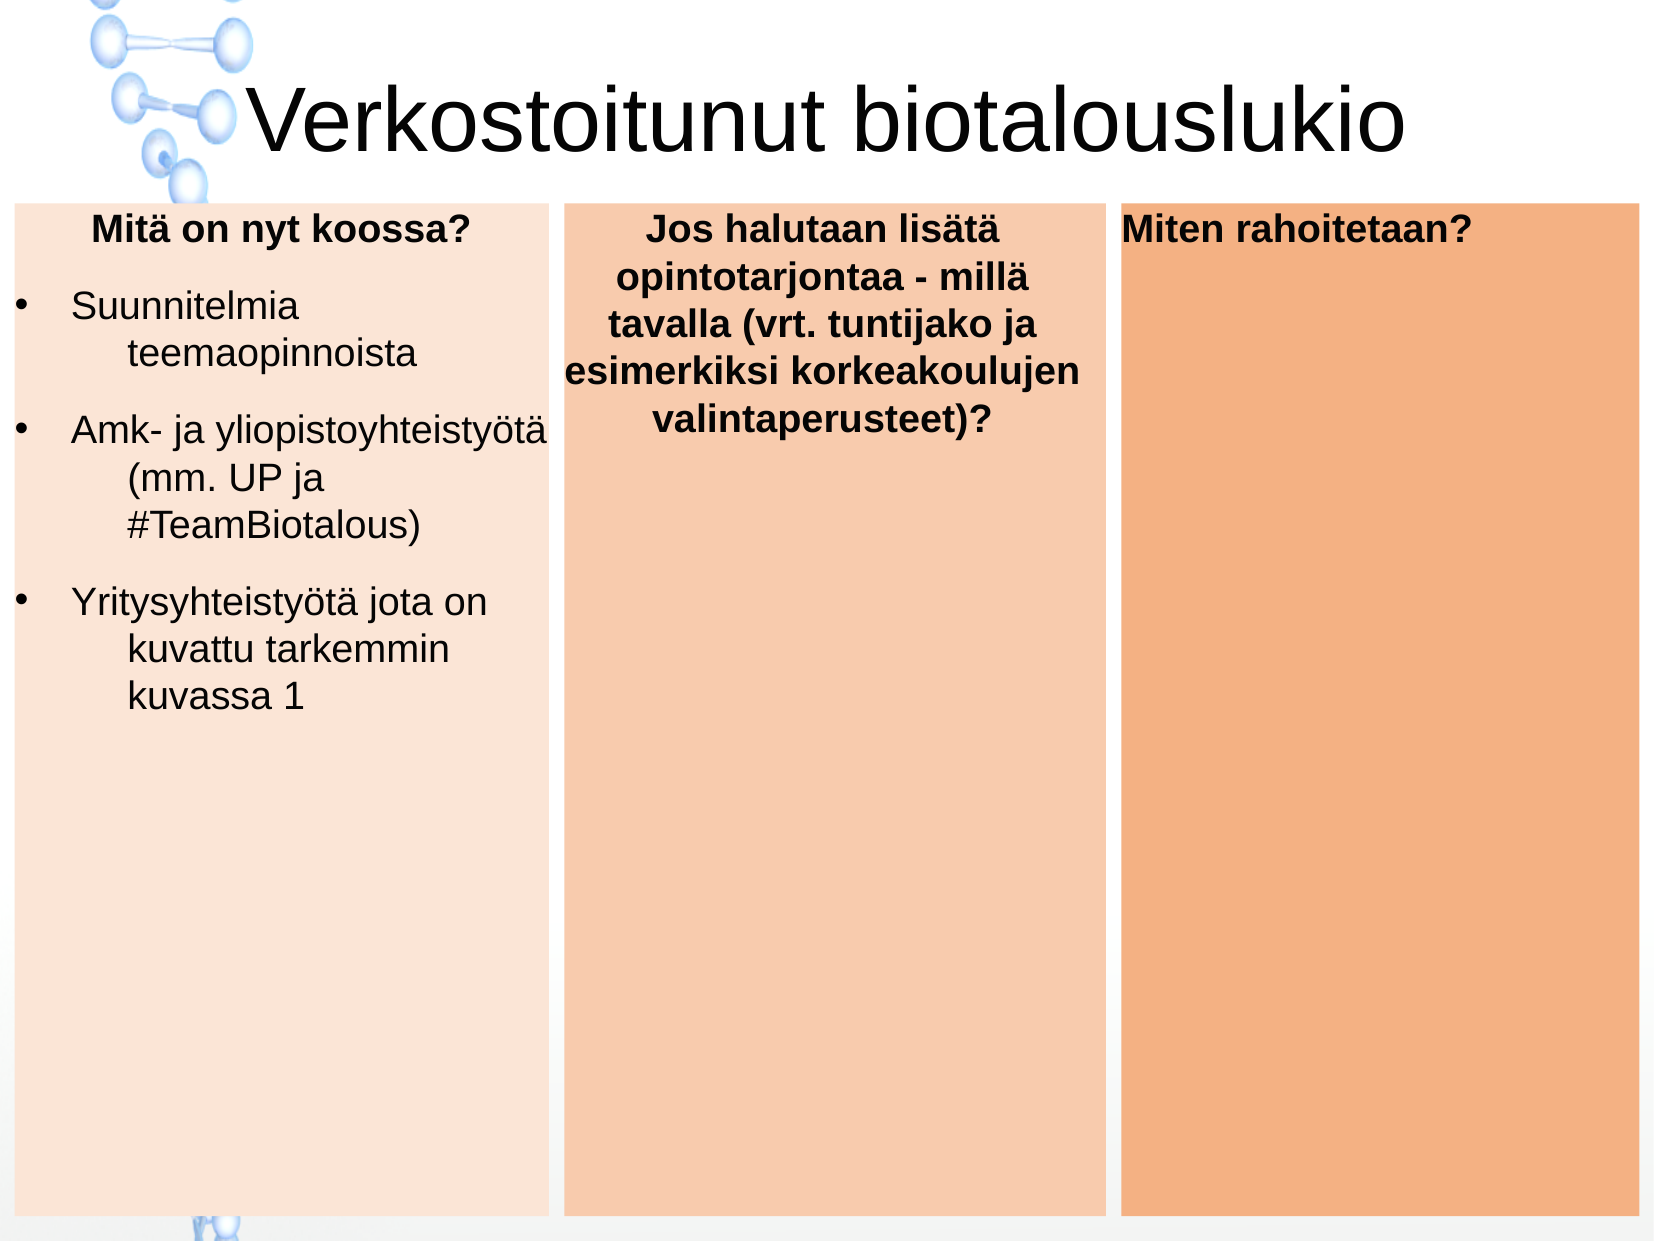

# Verkostoitunut biotalouslukio
Mitä on nyt koossa?
Suunnitelmia teemaopinnoista
Amk- ja yliopistoyhteistyötä (mm. UP ja #TeamBiotalous)
Yritysyhteistyötä jota on kuvattu tarkemmin kuvassa 1
Jos halutaan lisätä opintotarjontaa - millä tavalla (vrt. tuntijako ja esimerkiksi korkeakoulujen valintaperusteet)?
Miten rahoitetaan?